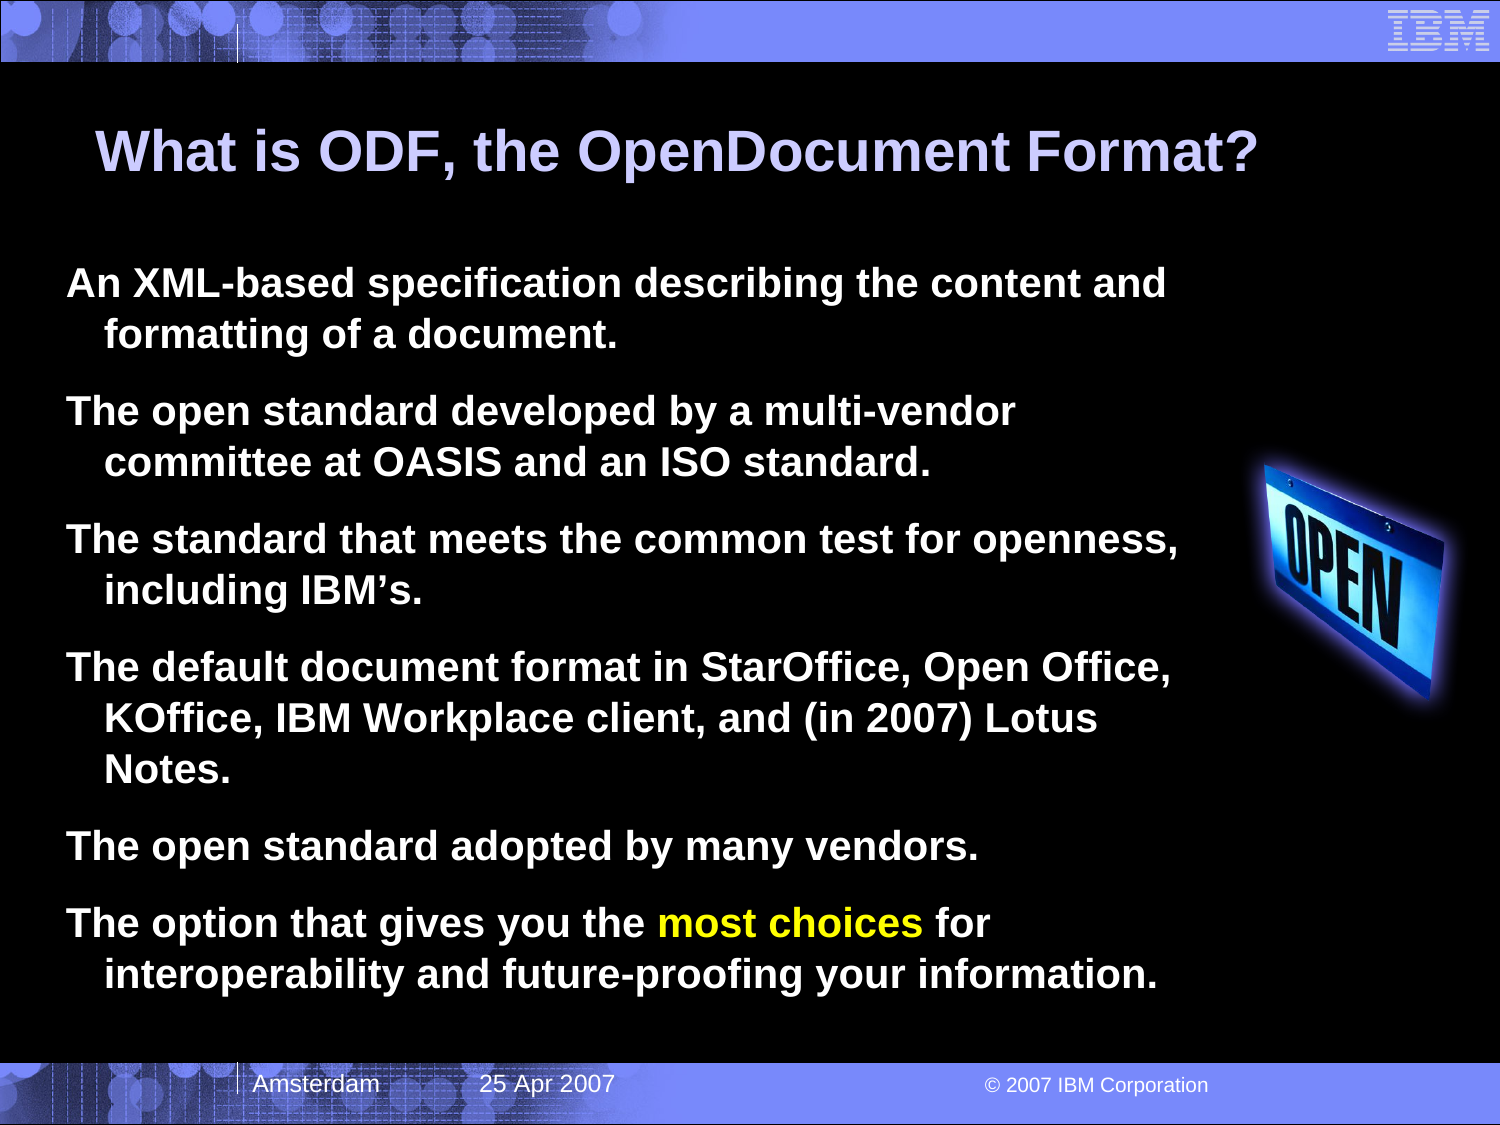

# What is ODF, the OpenDocument Format?
An XML-based specification describing the content and formatting of a document.
The open standard developed by a multi-vendor committee at OASIS and an ISO standard.
The standard that meets the common test for openness, including IBM’s.
The default document format in StarOffice, Open Office, KOffice, IBM Workplace client, and (in 2007) Lotus Notes.
The open standard adopted by many vendors.
The option that gives you the most choices for interoperability and future-proofing your information.